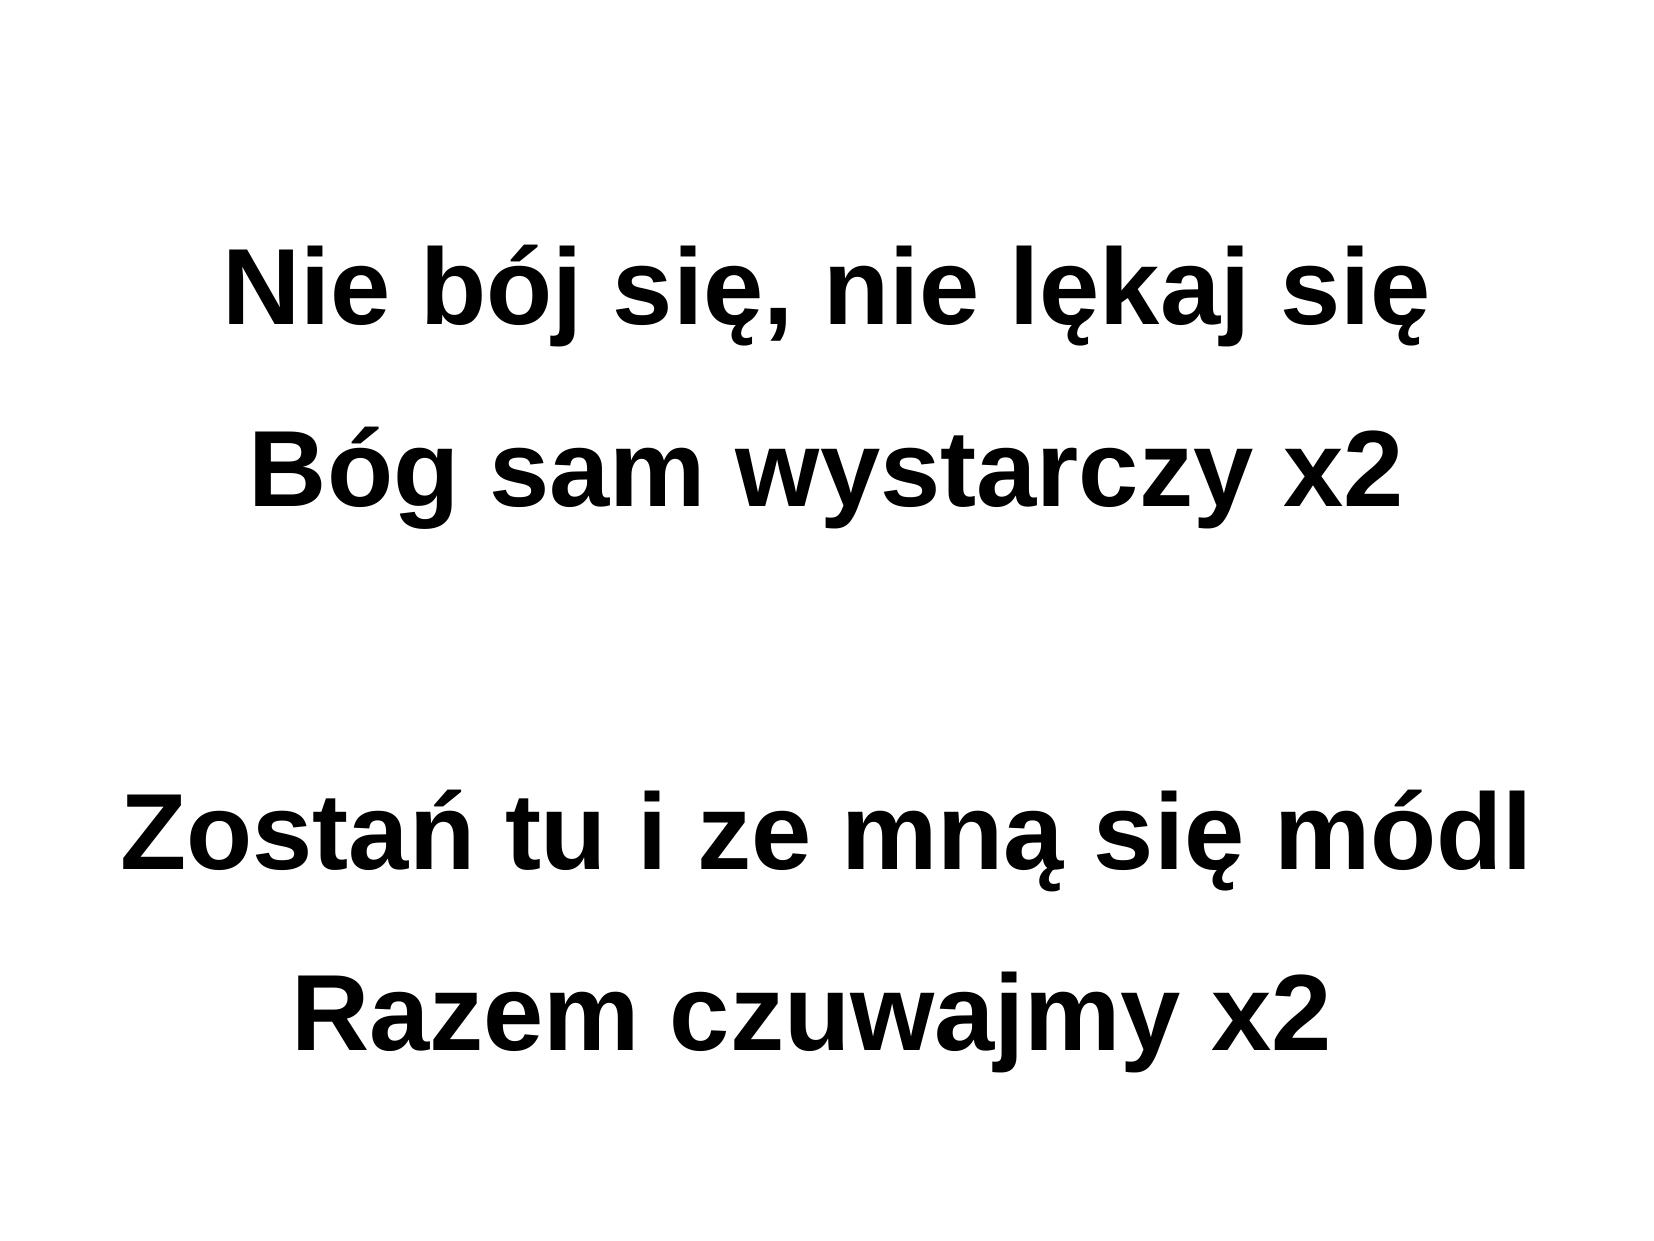

# Nie bój się, nie lękaj się
Bóg sam wystarczy x2
Zostań tu i ze mną się módl
Razem czuwajmy x2